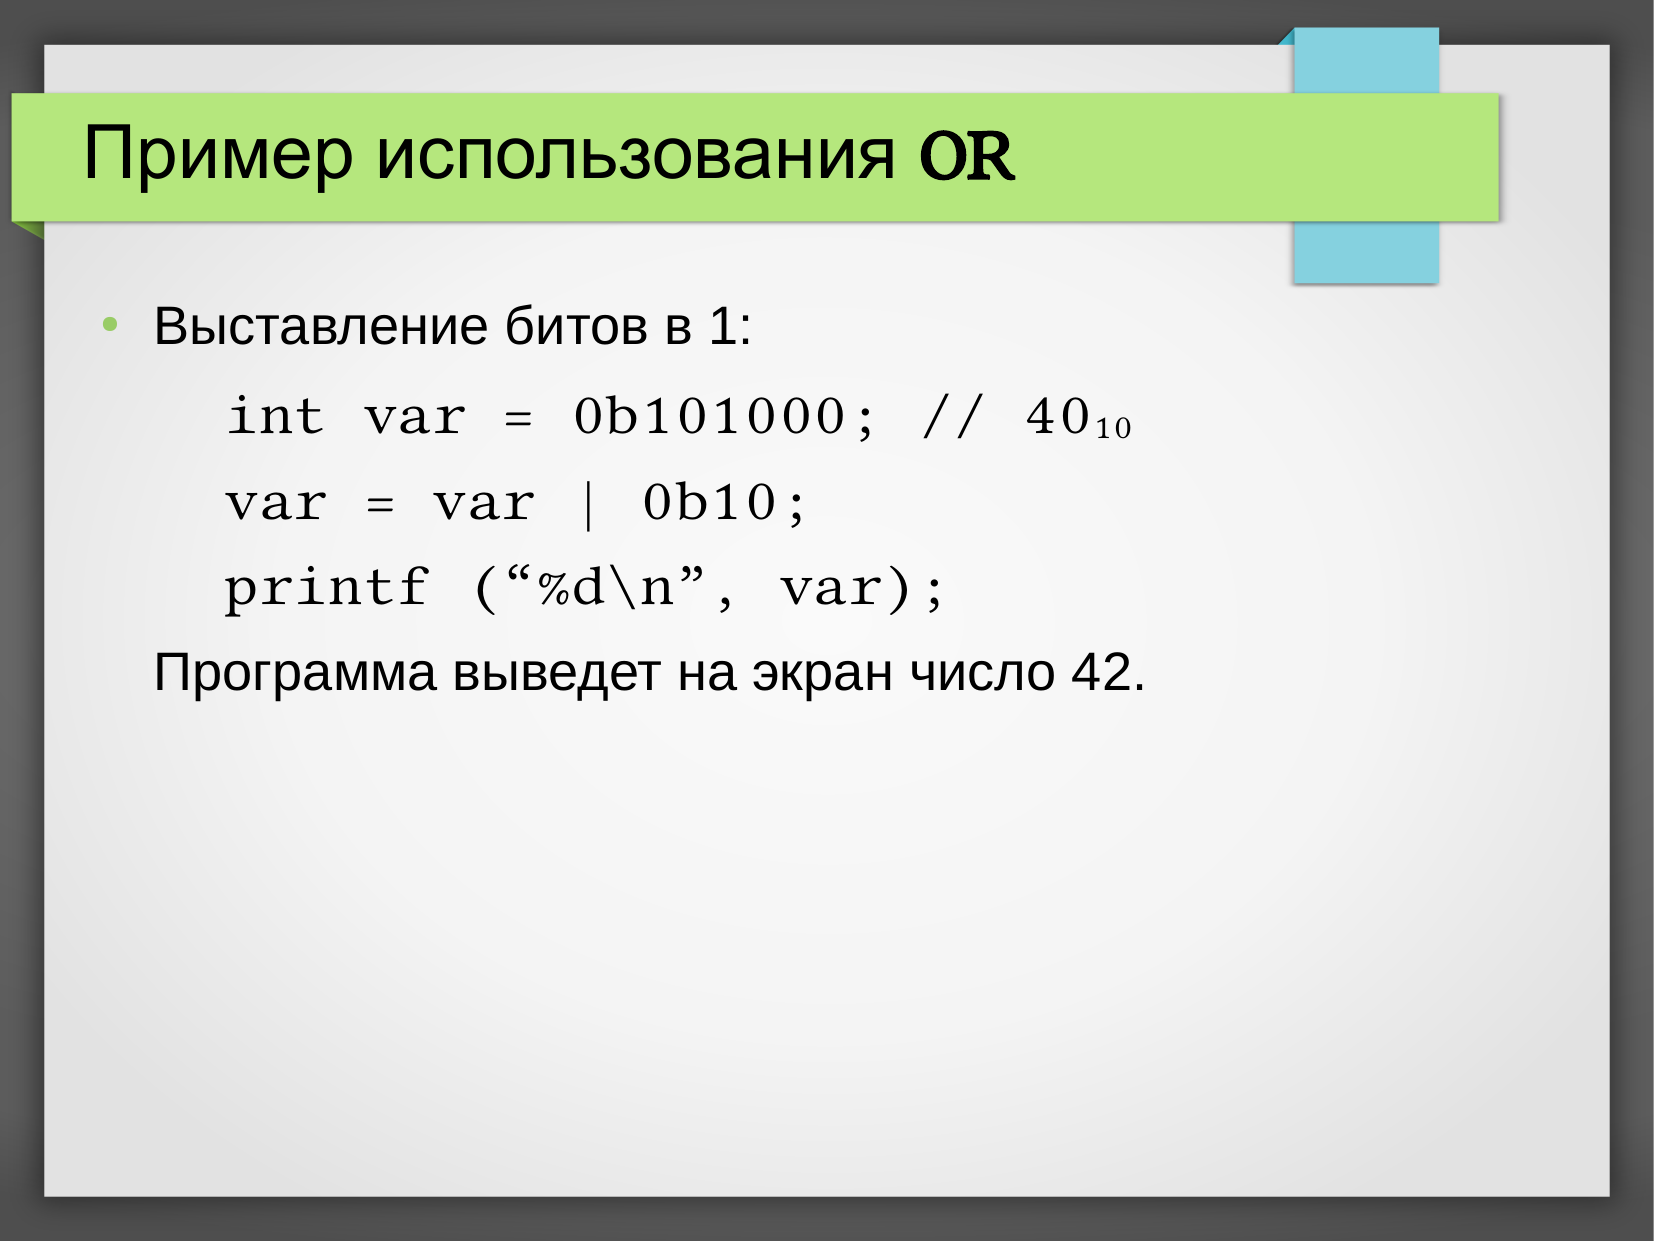

# Пример использования OR
Выставление битов в 1:
int var = 0b101000; // 4010
var = var | 0b10;
printf (“%d\n”, var);
Программа выведет на экран число 42.